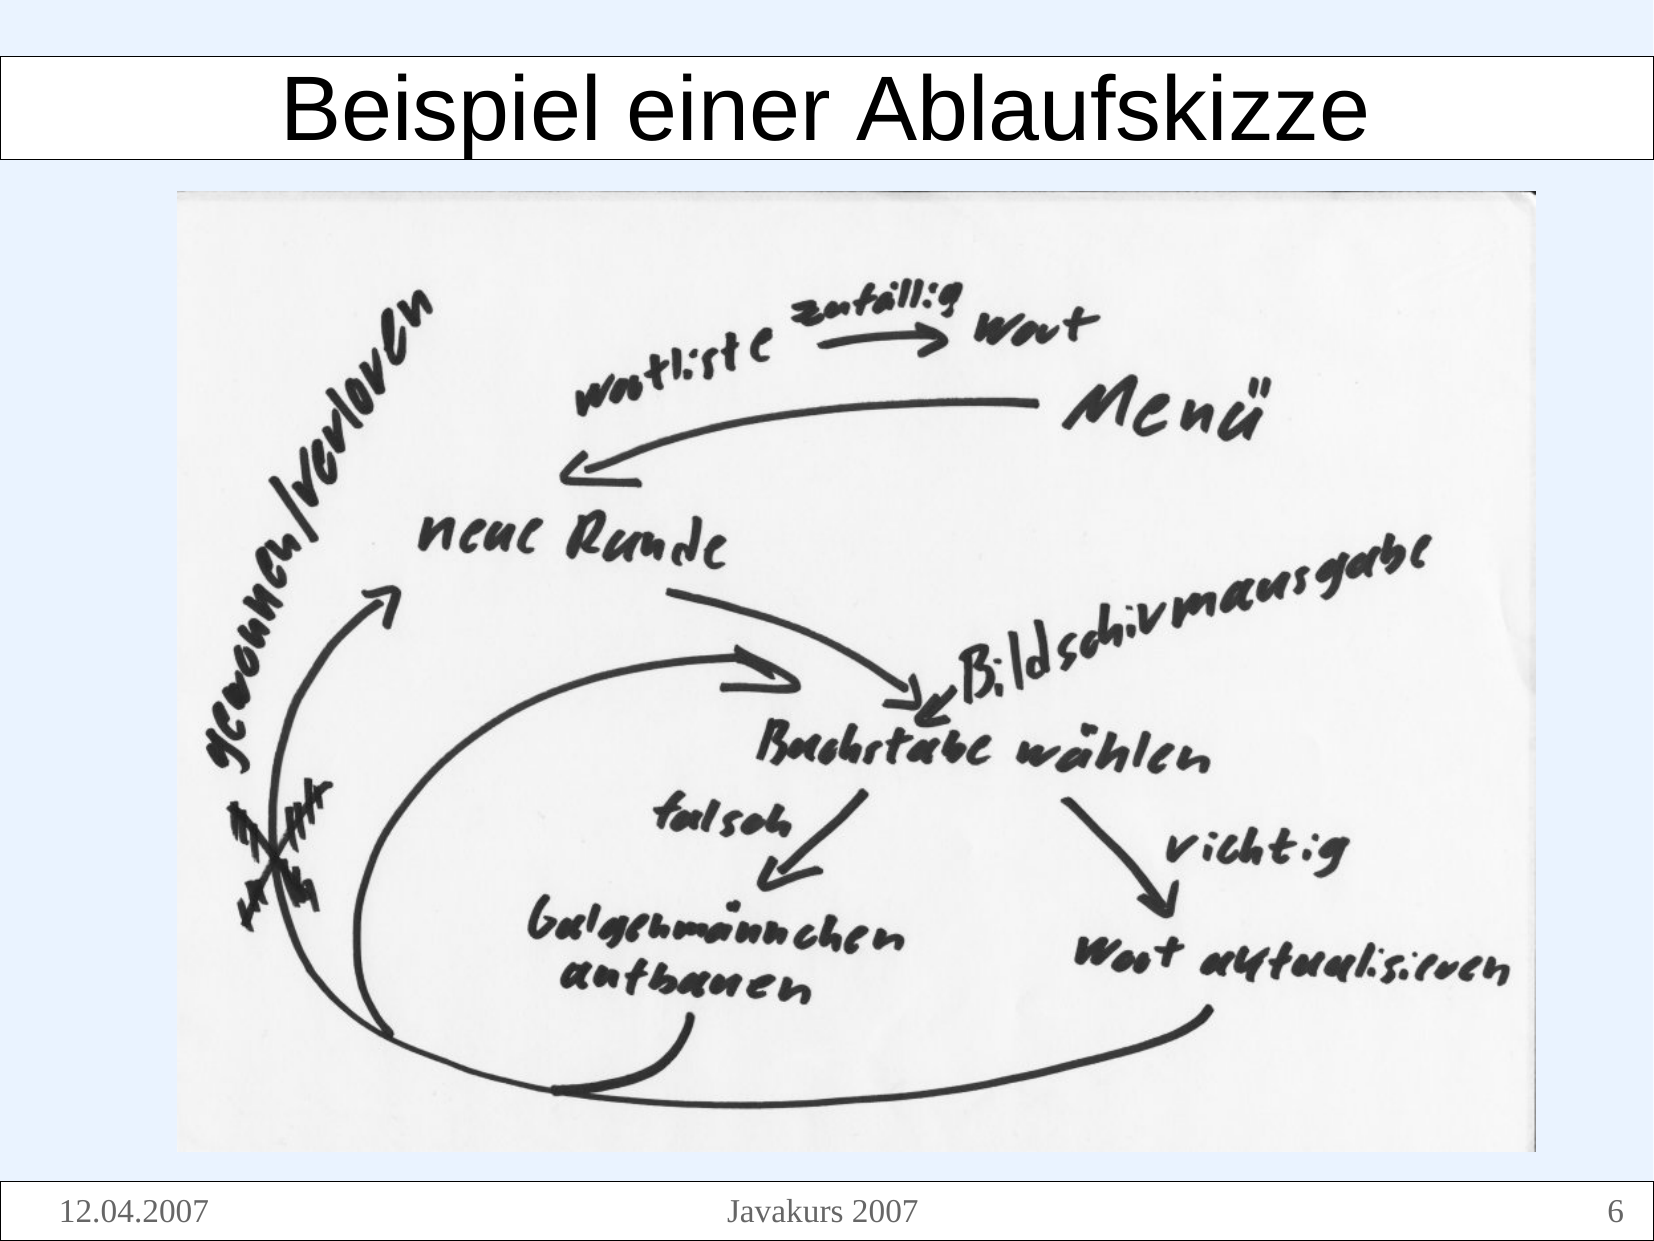

# Beispiel einer Ablaufskizze
12.04.2007
Javakurs 2007
6